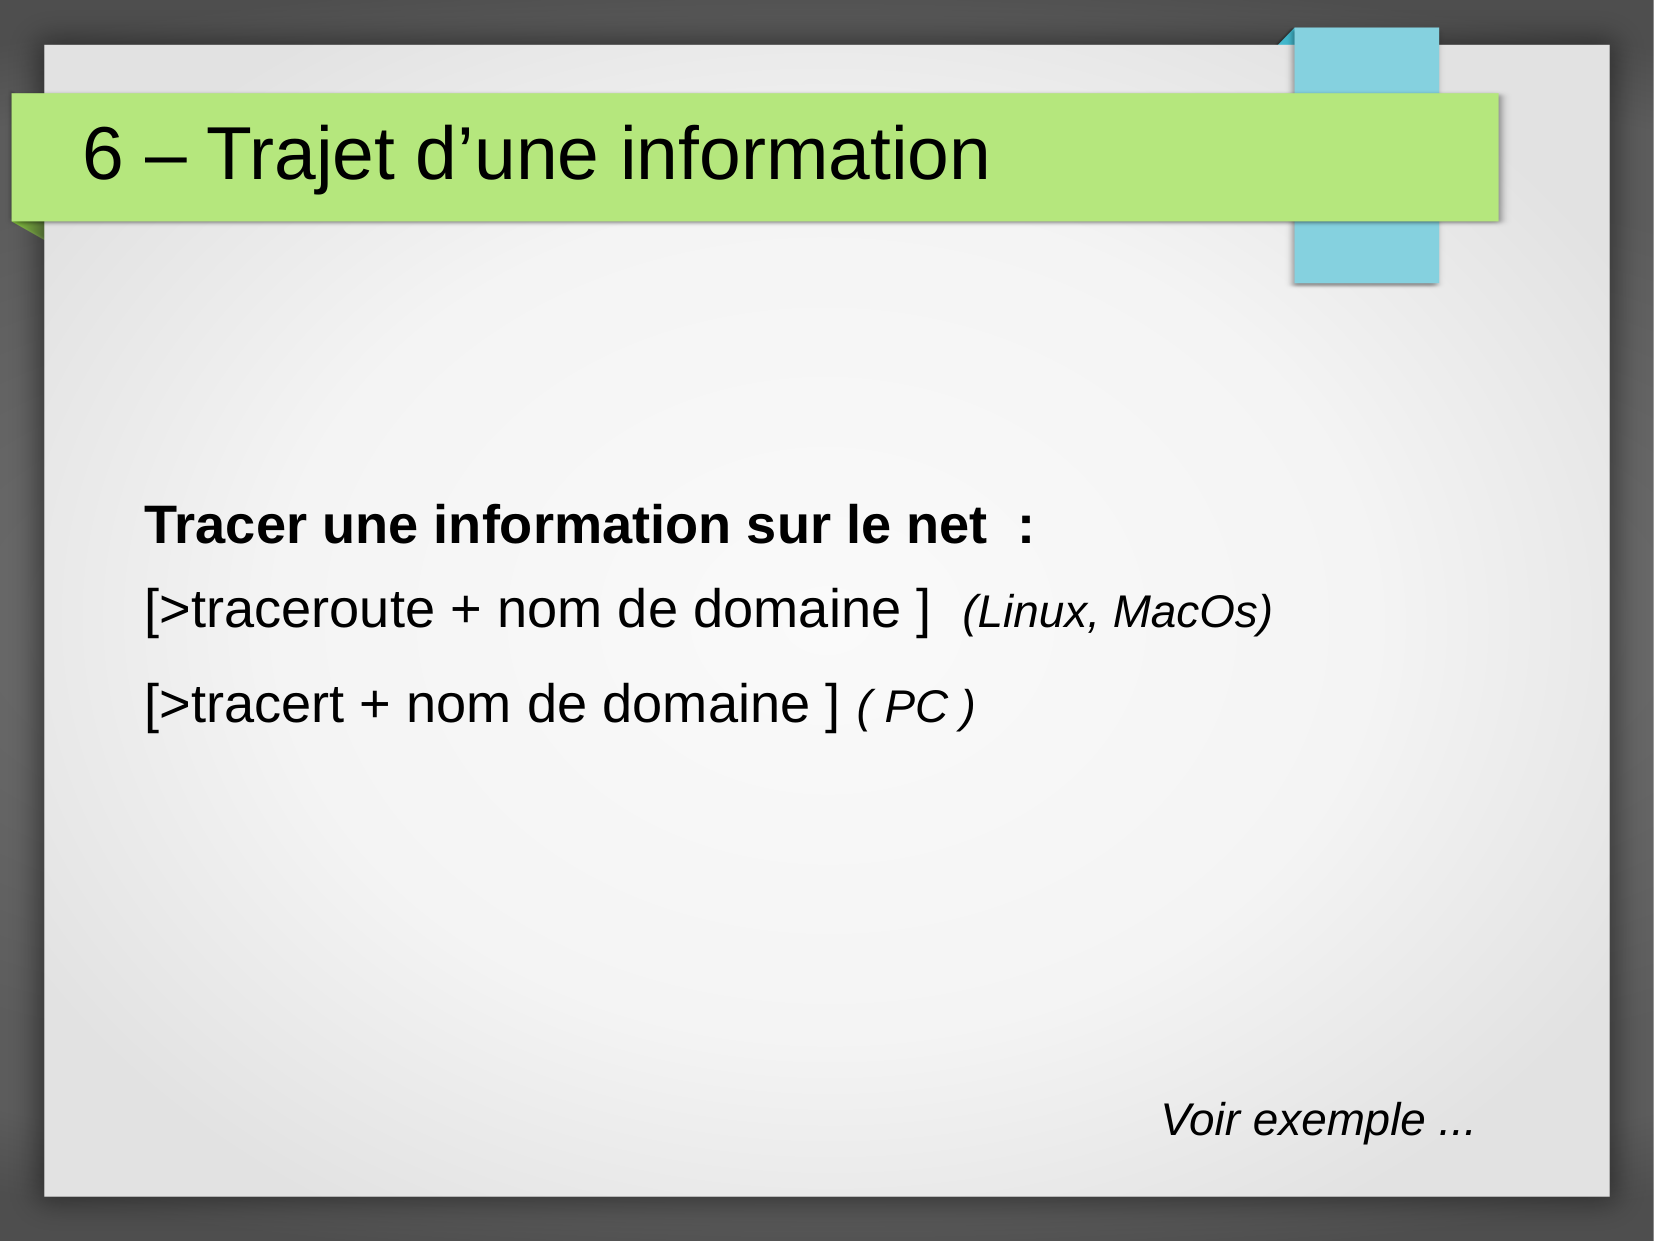

# 6 – Trajet d’une information
Tracer une information sur le net  :
[>traceroute + nom de domaine ] (Linux, MacOs)
[>tracert + nom de domaine ] ( PC )
Voir exemple ...